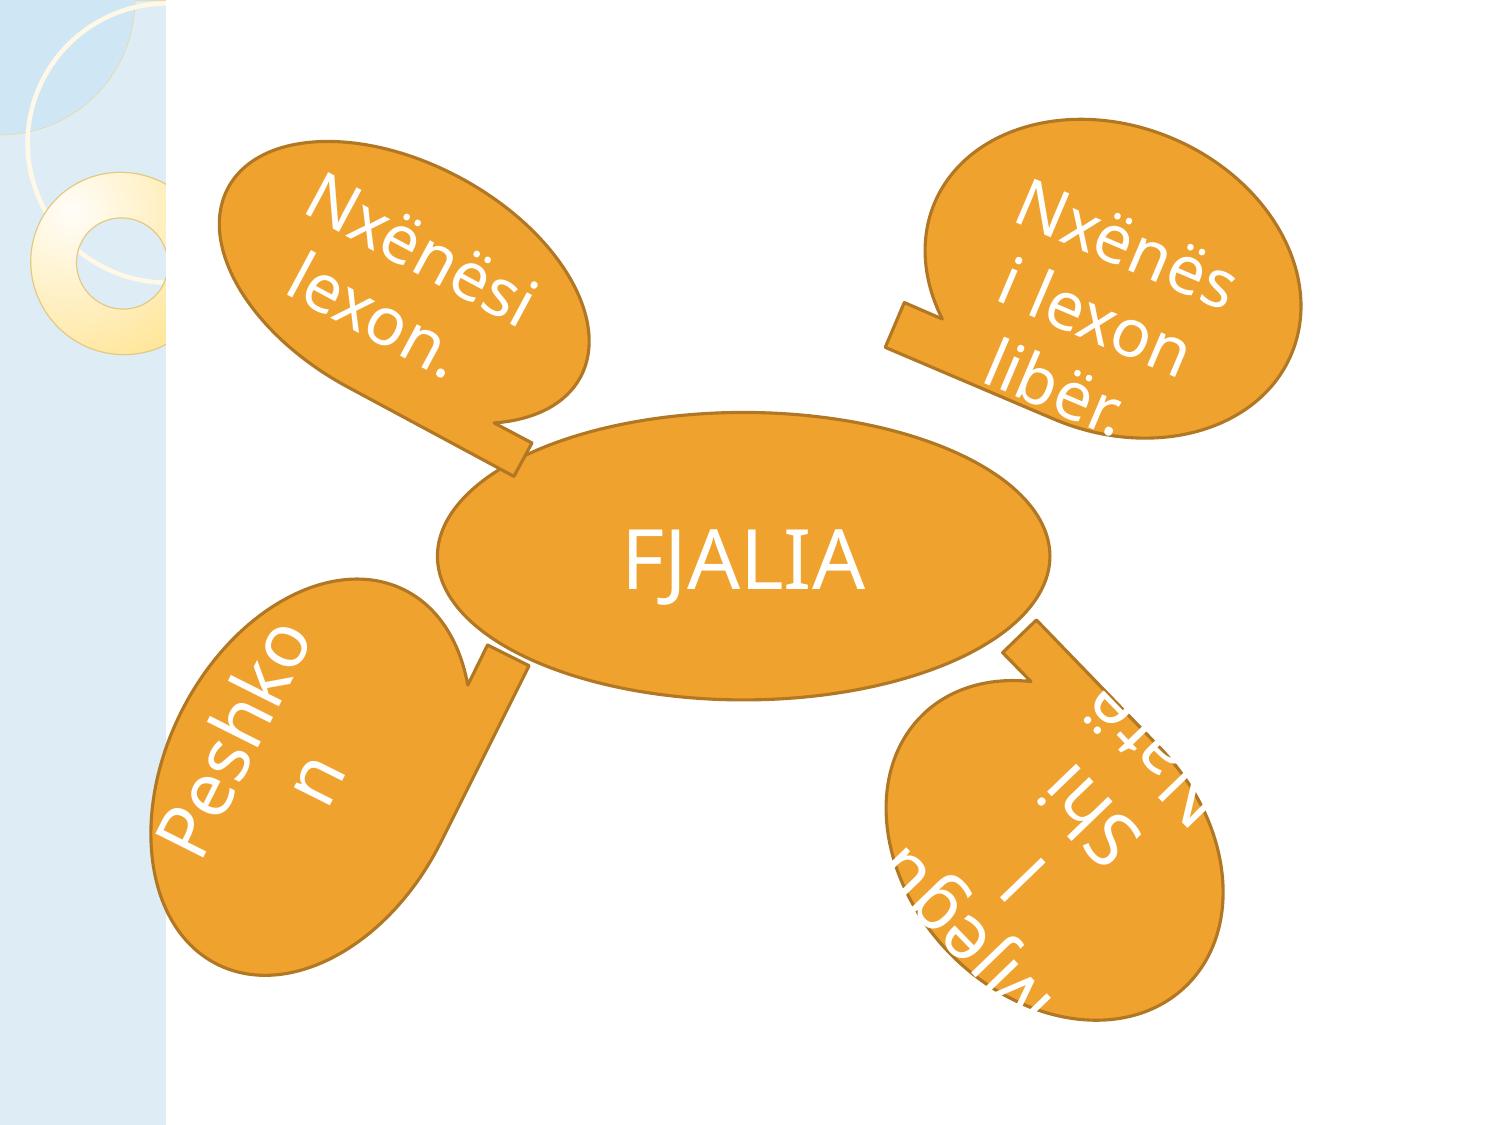

Nxënësi lexon libër.
Nxënësi lexon.
FJALIA
Peshkon
Mjegul
Shi
Natë